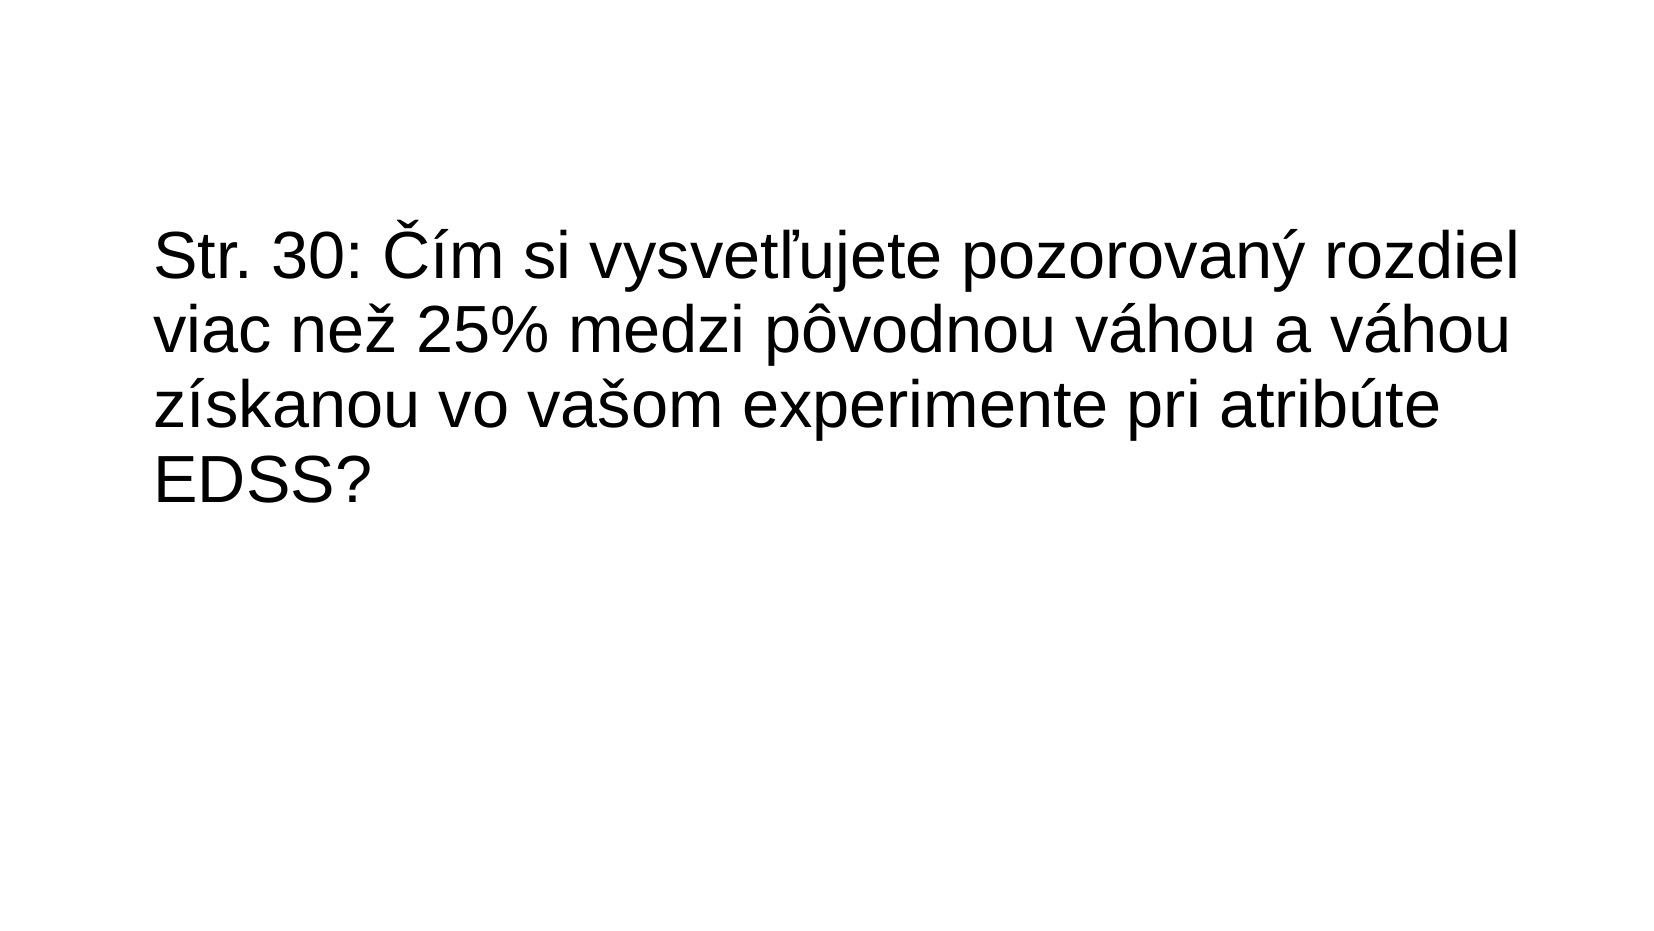

#
Str. 30: Čím si vysvetľujete pozorovaný rozdiel viac než 25% medzi pôvodnou váhou a váhou získanou vo vašom experimente pri atribúte EDSS?